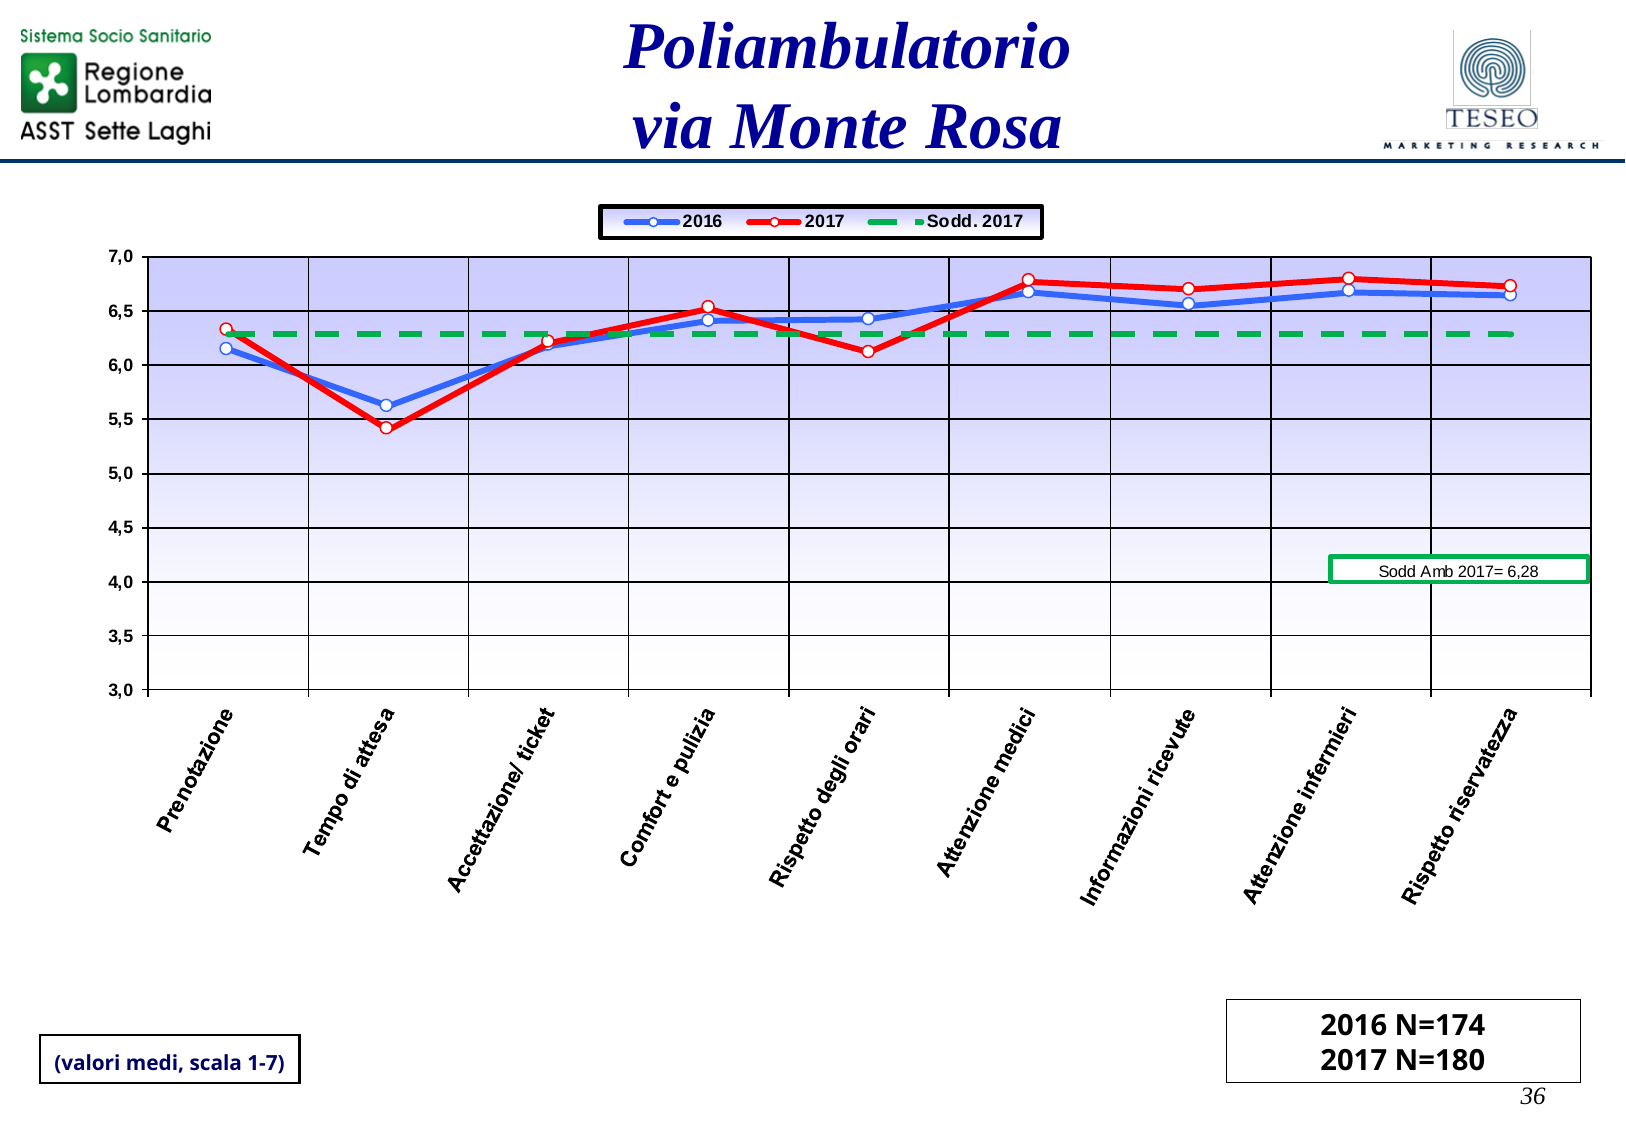

Poliambulatorio
via Monte Rosa
2016 N=174
2017 N=180
(valori medi, scala 1-7)